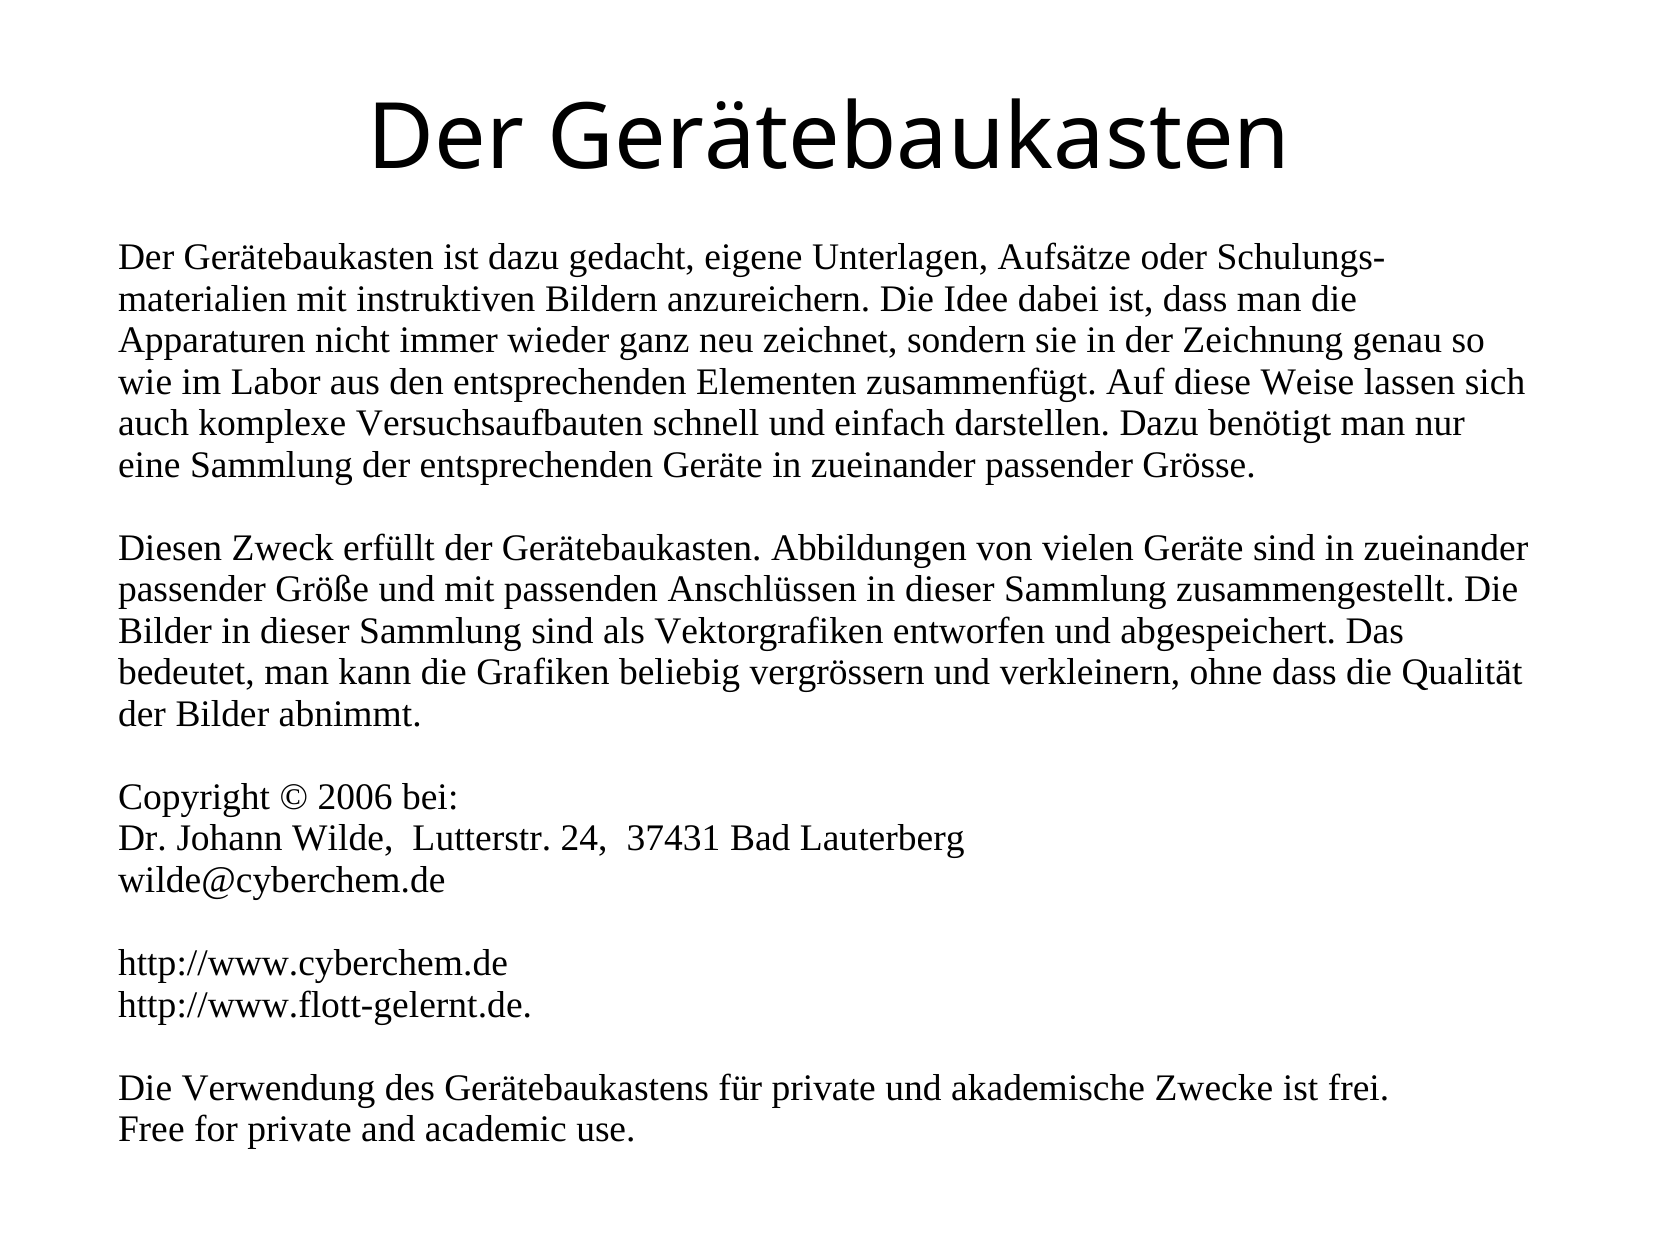

# Der Gerätebaukasten
Der Gerätebaukasten ist dazu gedacht, eigene Unterlagen, Aufsätze oder Schulungs-materialien mit instruktiven Bildern anzureichern. Die Idee dabei ist, dass man die Apparaturen nicht immer wieder ganz neu zeichnet, sondern sie in der Zeichnung genau so wie im Labor aus den entsprechenden Elementen zusammenfügt. Auf diese Weise lassen sich auch komplexe Versuchsaufbauten schnell und einfach darstellen. Dazu benötigt man nur eine Sammlung der entsprechenden Geräte in zueinander passender Grösse.
Diesen Zweck erfüllt der Gerätebaukasten. Abbildungen von vielen Geräte sind in zueinander passender Größe und mit passenden Anschlüssen in dieser Sammlung zusammengestellt. Die Bilder in dieser Sammlung sind als Vektorgrafiken entworfen und abgespeichert. Das bedeutet, man kann die Grafiken beliebig vergrössern und verkleinern, ohne dass die Qualität der Bilder abnimmt.
Copyright © 2006 bei:
Dr. Johann Wilde, Lutterstr. 24, 37431 Bad Lauterberg
wilde@cyberchem.de
http://www.cyberchem.de
http://www.flott-gelernt.de.
Die Verwendung des Gerätebaukastens für private und akademische Zwecke ist frei.
Free for private and academic use.